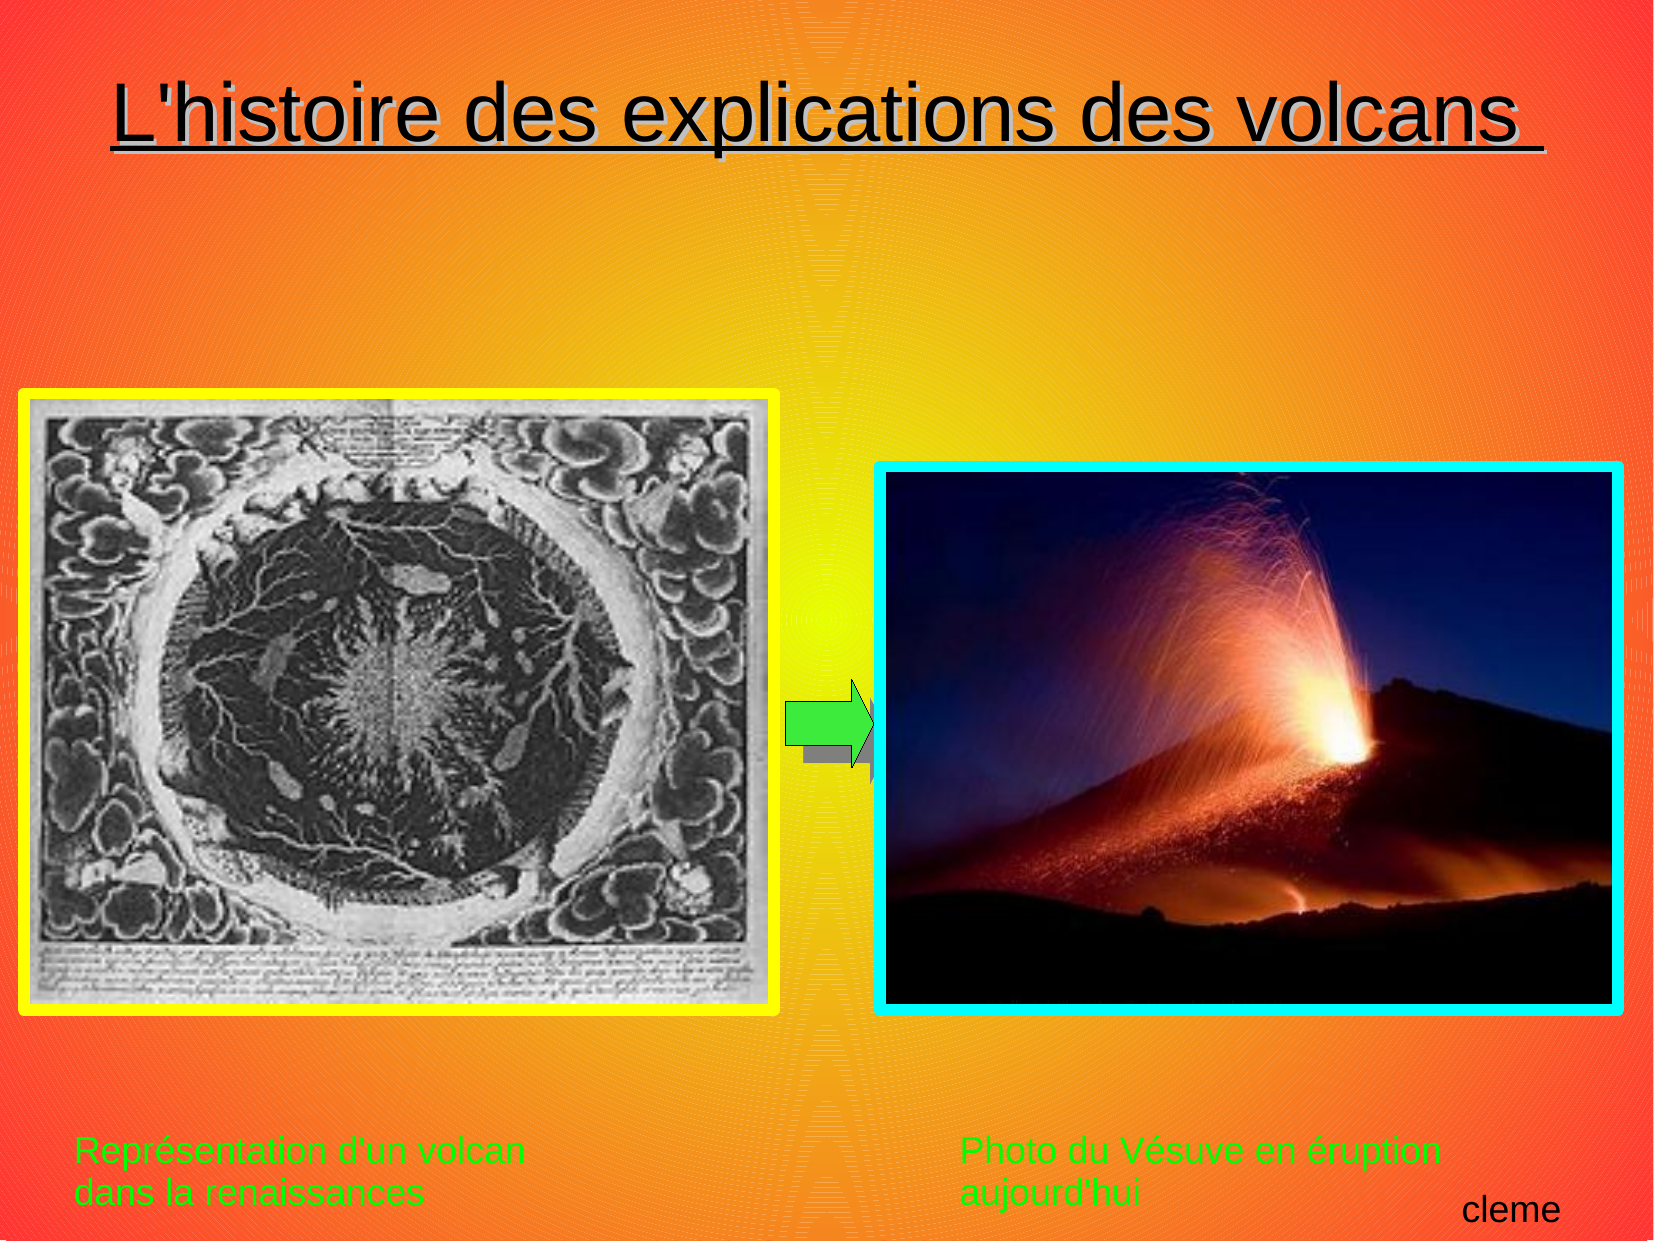

L'histoire des explications des volcans
Représentation d'un volcan dans la renaissances
Photo du Vésuve en éruption aujourd'hui
cleme